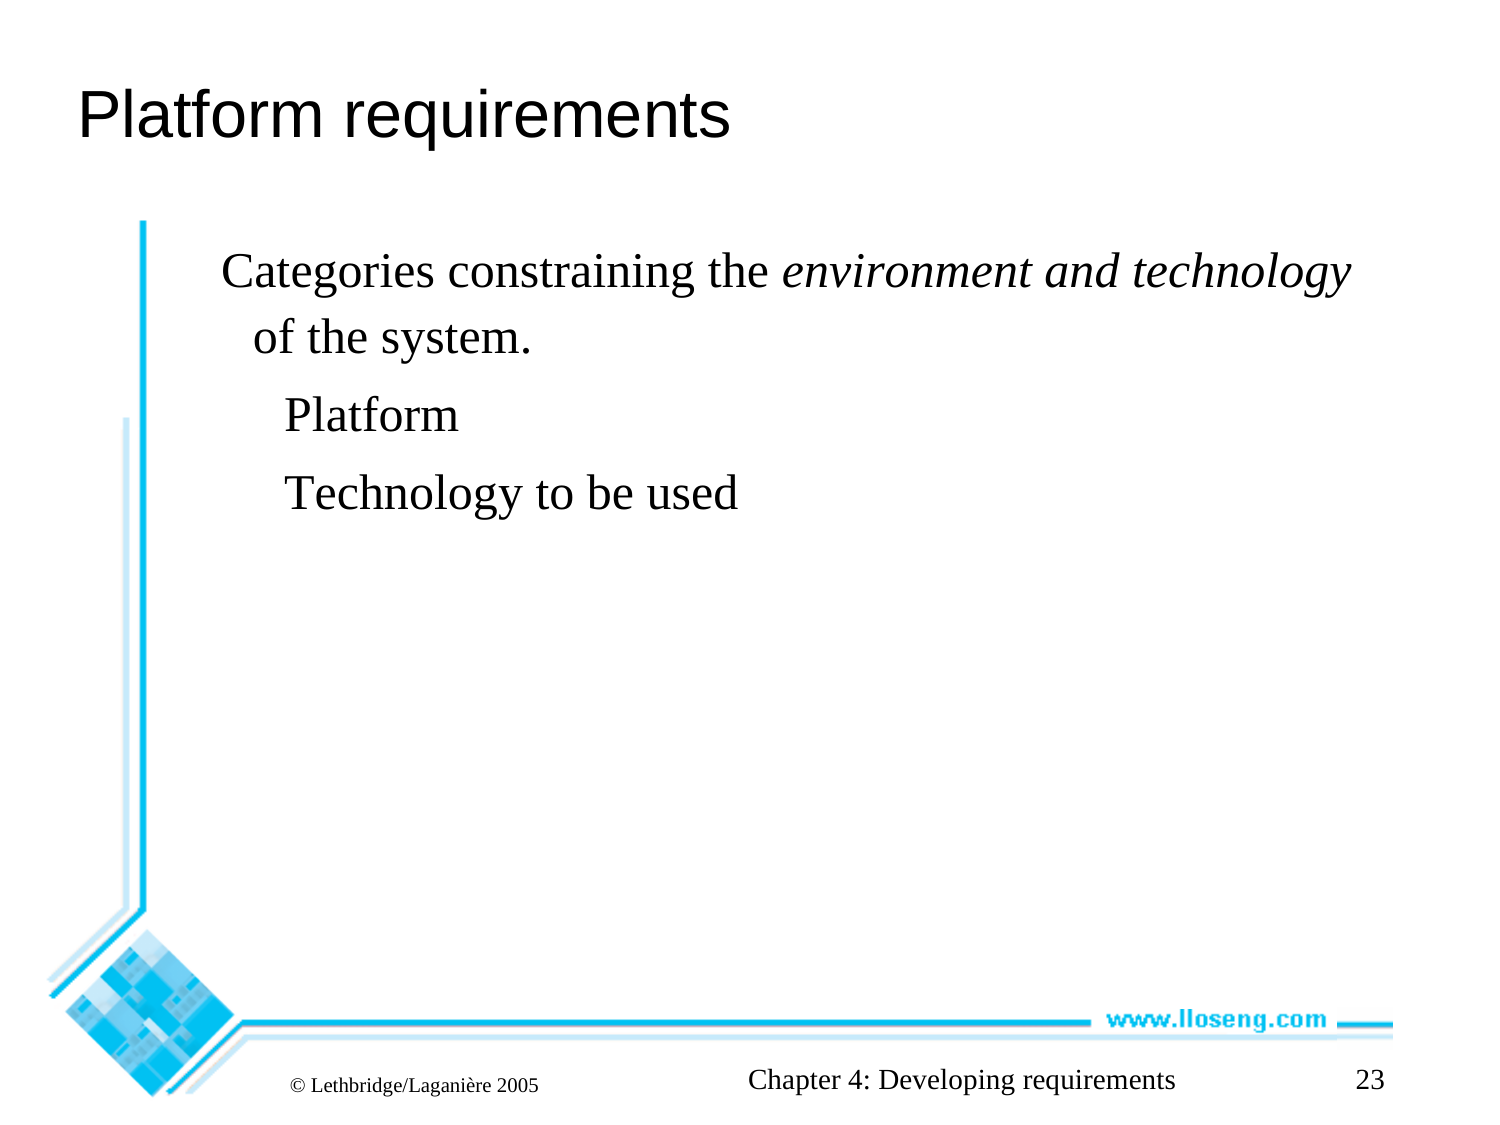

# Platform requirements
Categories constraining the environment and technology of the system.
Platform
Technology to be used
Chapter 4: Developing requirements
© Lethbridge/Laganière 2005